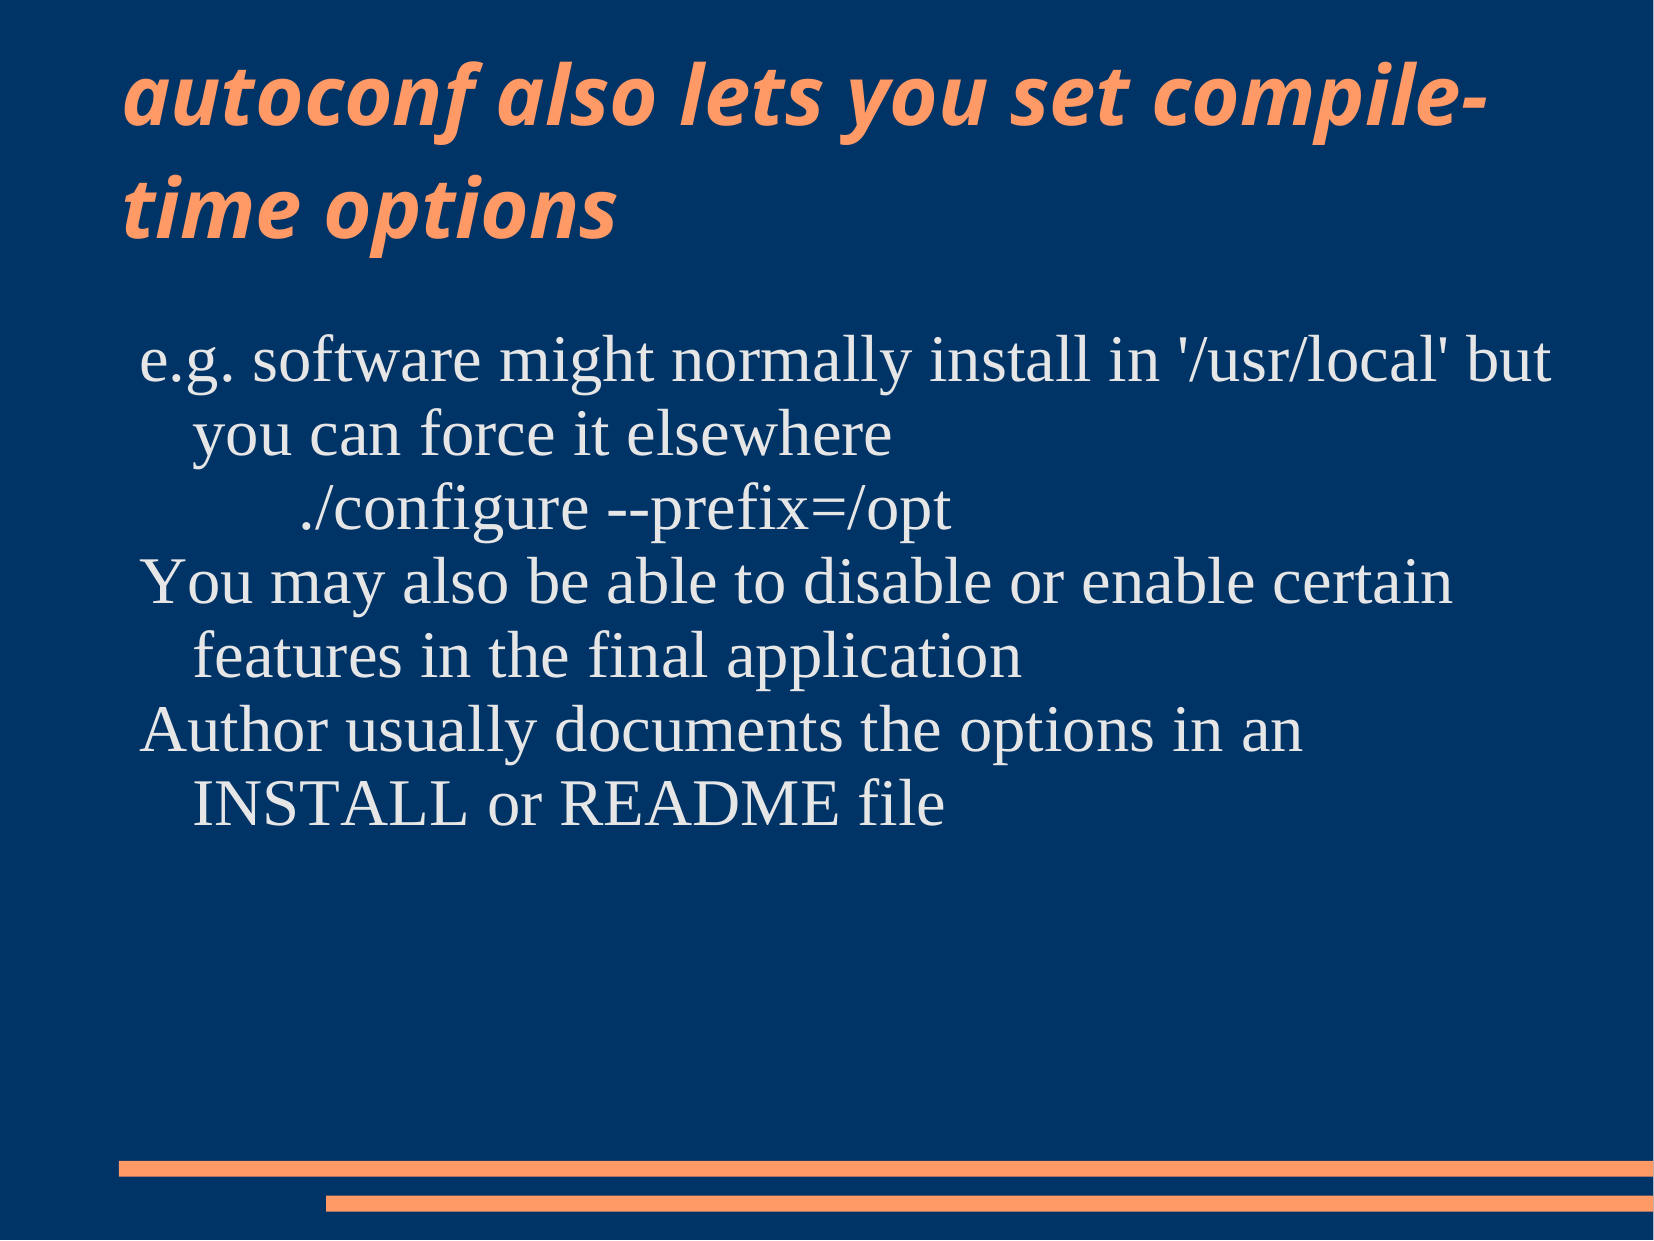

# autoconf also lets you set compile-time options
e.g. software might normally install in '/usr/local' but you can force it elsewhere
./configure --prefix=/opt
You may also be able to disable or enable certain features in the final application
Author usually documents the options in an INSTALL or README file